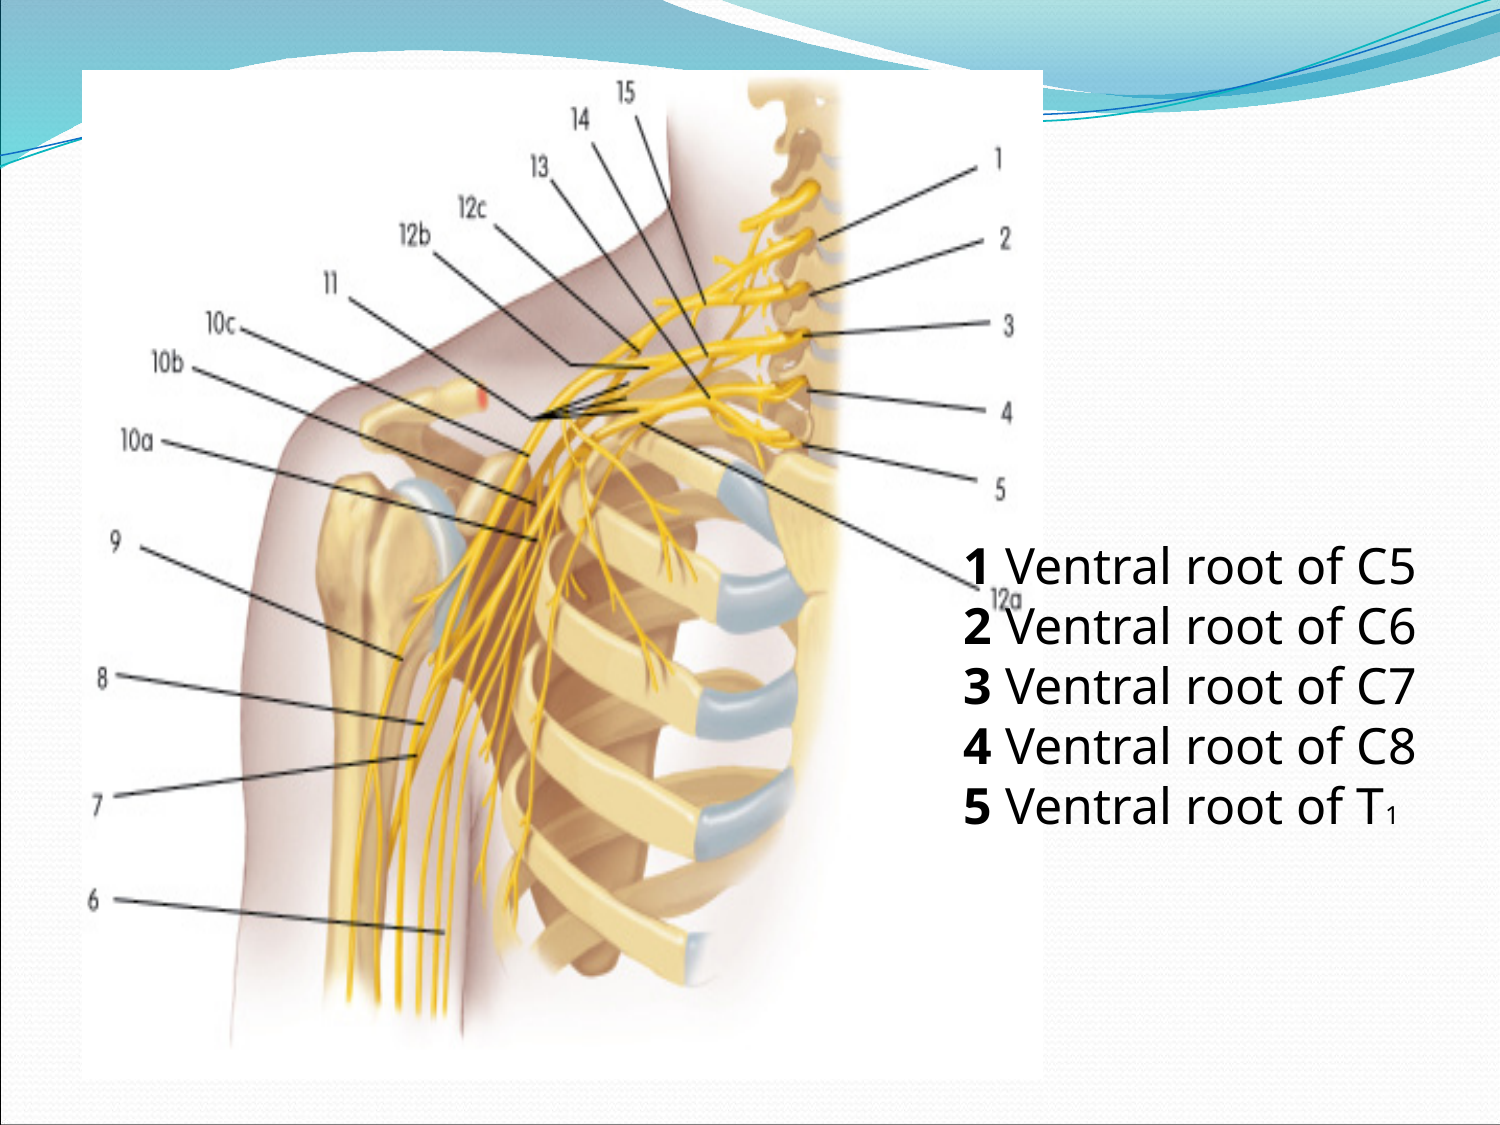

#
1 Ventral root of C5
2 Ventral root of C6
3 Ventral root of C7
4 Ventral root of C8
5 Ventral root of T1